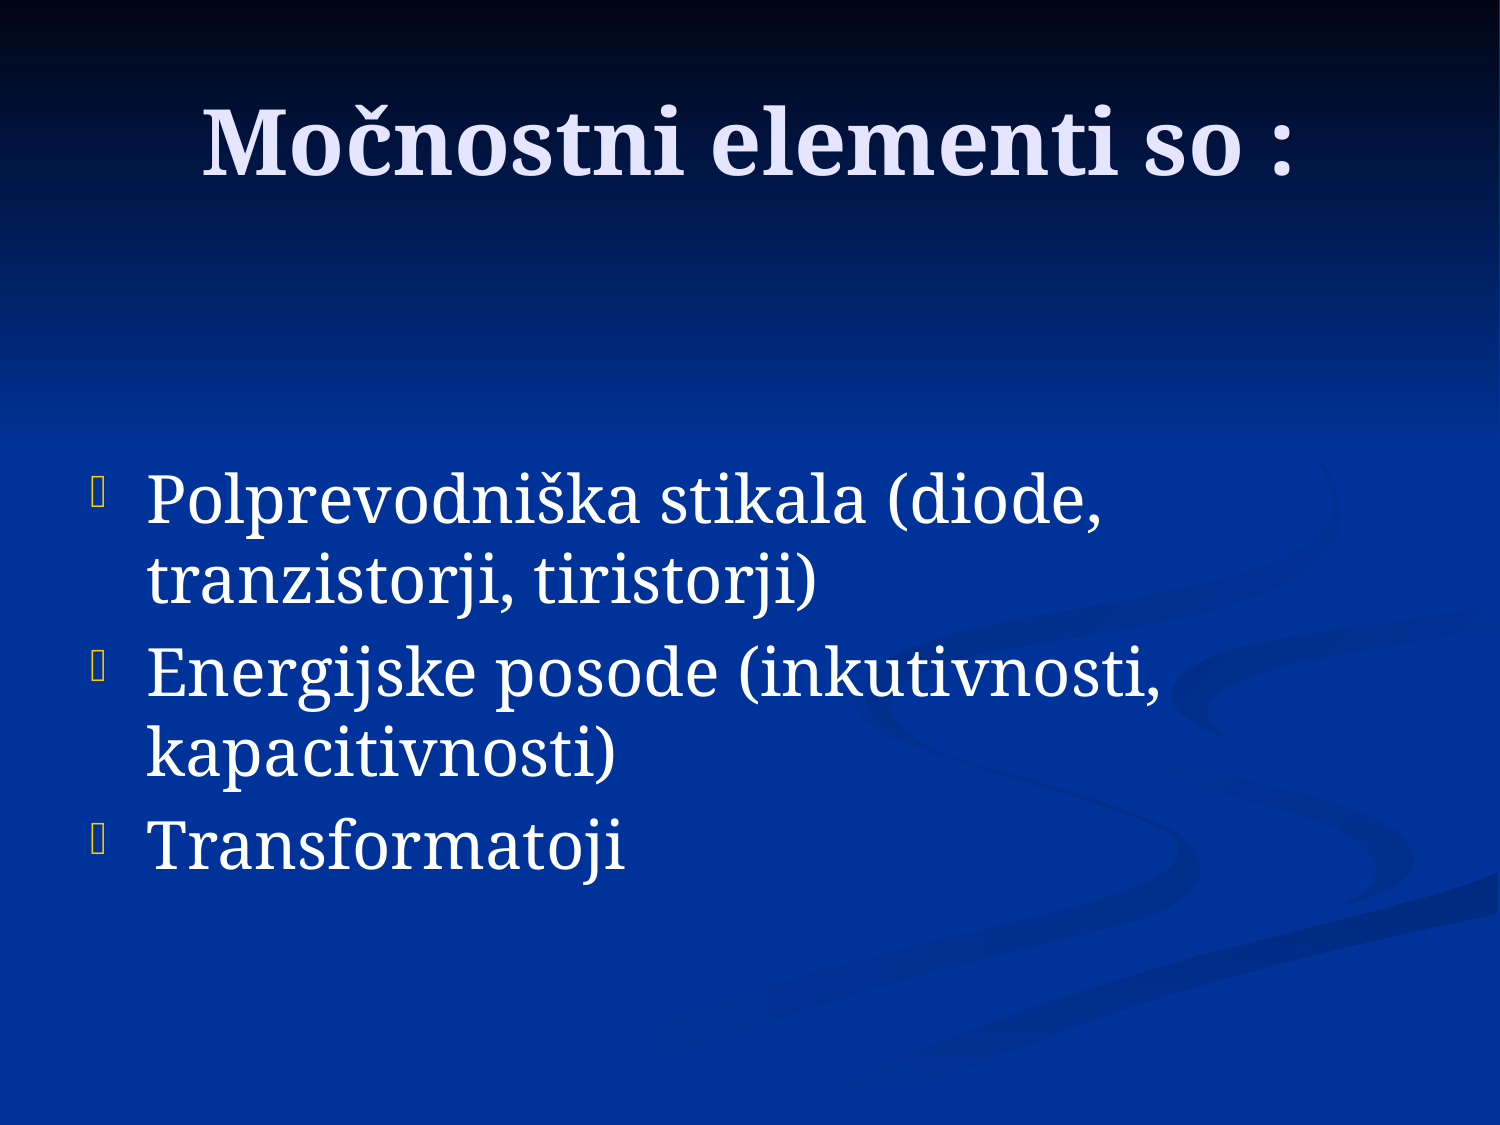

# Močnostni elementi so :
Polprevodniška stikala (diode, tranzistorji, tiristorji)
Energijske posode (inkutivnosti, kapacitivnosti)
Transformatoji